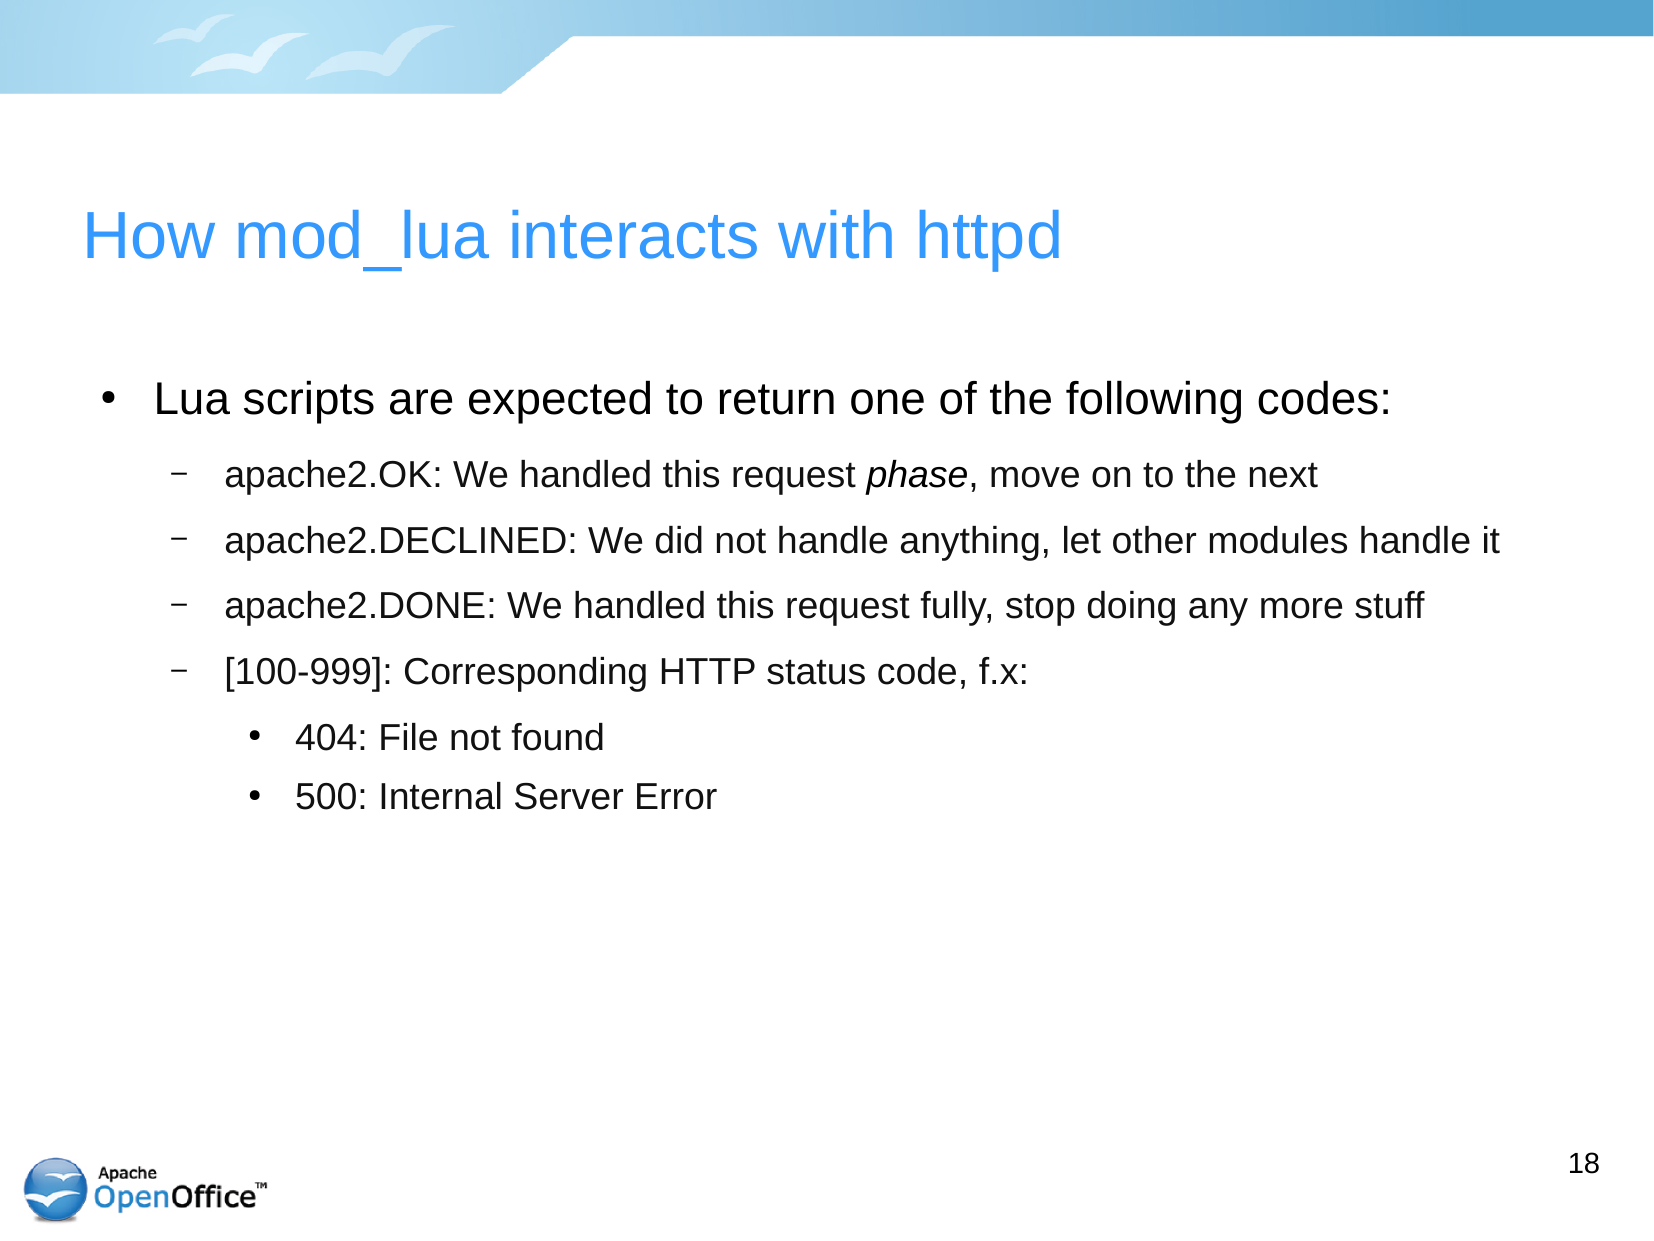

# How mod_lua interacts with httpd
Lua scripts are expected to return one of the following codes:
apache2.OK: We handled this request phase, move on to the next
apache2.DECLINED: We did not handle anything, let other modules handle it
apache2.DONE: We handled this request fully, stop doing any more stuff
[100-999]: Corresponding HTTP status code, f.x:
404: File not found
500: Internal Server Error
18